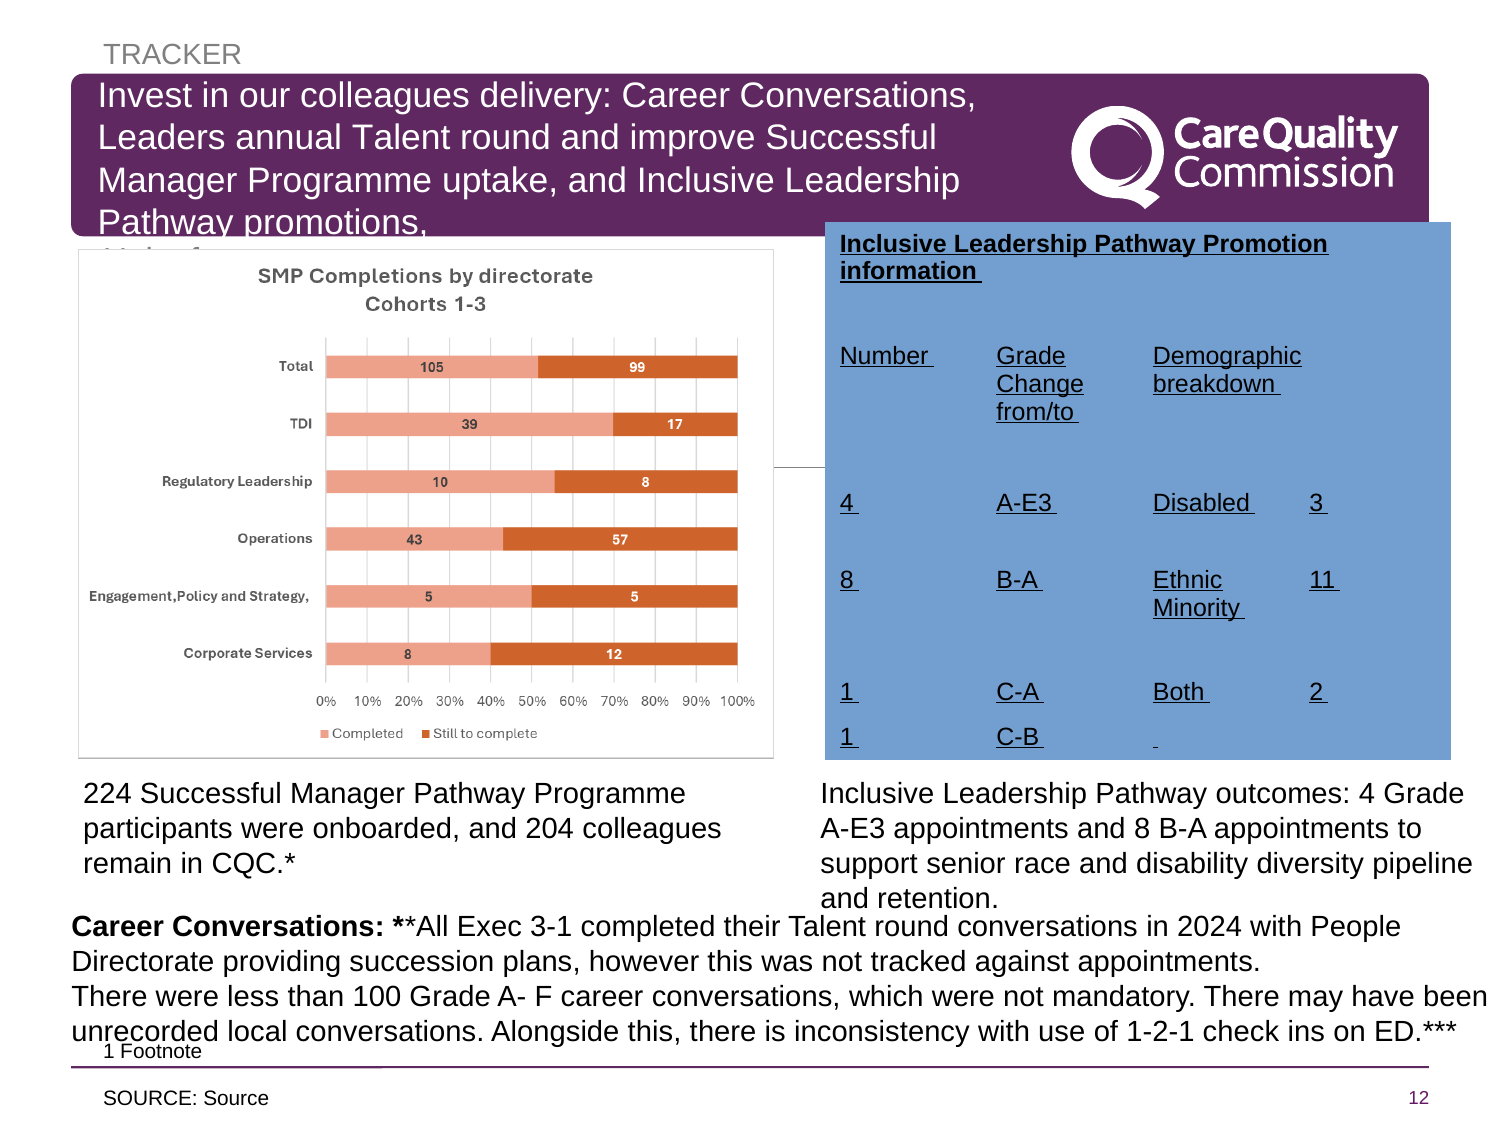

# Invest in our colleagues delivery: Career Conversations, Leaders annual Talent round and improve Successful Manager Programme uptake, and Inclusive Leadership Pathway promotions,
| Inclusive Leadership Pathway Promotion information | | | |
| --- | --- | --- | --- |
| Number | Grade Change from/to | Demographic breakdown | |
| 4 | A-E3 | Disabled | 3 |
| 8 | B-A | Ethnic Minority | 11 |
| 1 | C-A | Both | 2 |
| 1 | C-B | | |
224 Successful Manager Pathway Programme participants were onboarded, and 204 colleagues remain in CQC.*
Inclusive Leadership Pathway outcomes: 4 Grade A-E3 appointments and 8 B-A appointments to support senior race and disability diversity pipeline and retention.
Career Conversations: **All Exec 3-1 completed their Talent round conversations in 2024 with People Directorate providing succession plans, however this was not tracked against appointments.
There were less than 100 Grade A- F career conversations, which were not mandatory. There may have been unrecorded local conversations. Alongside this, there is inconsistency with use of 1-2-1 check ins on ED.***